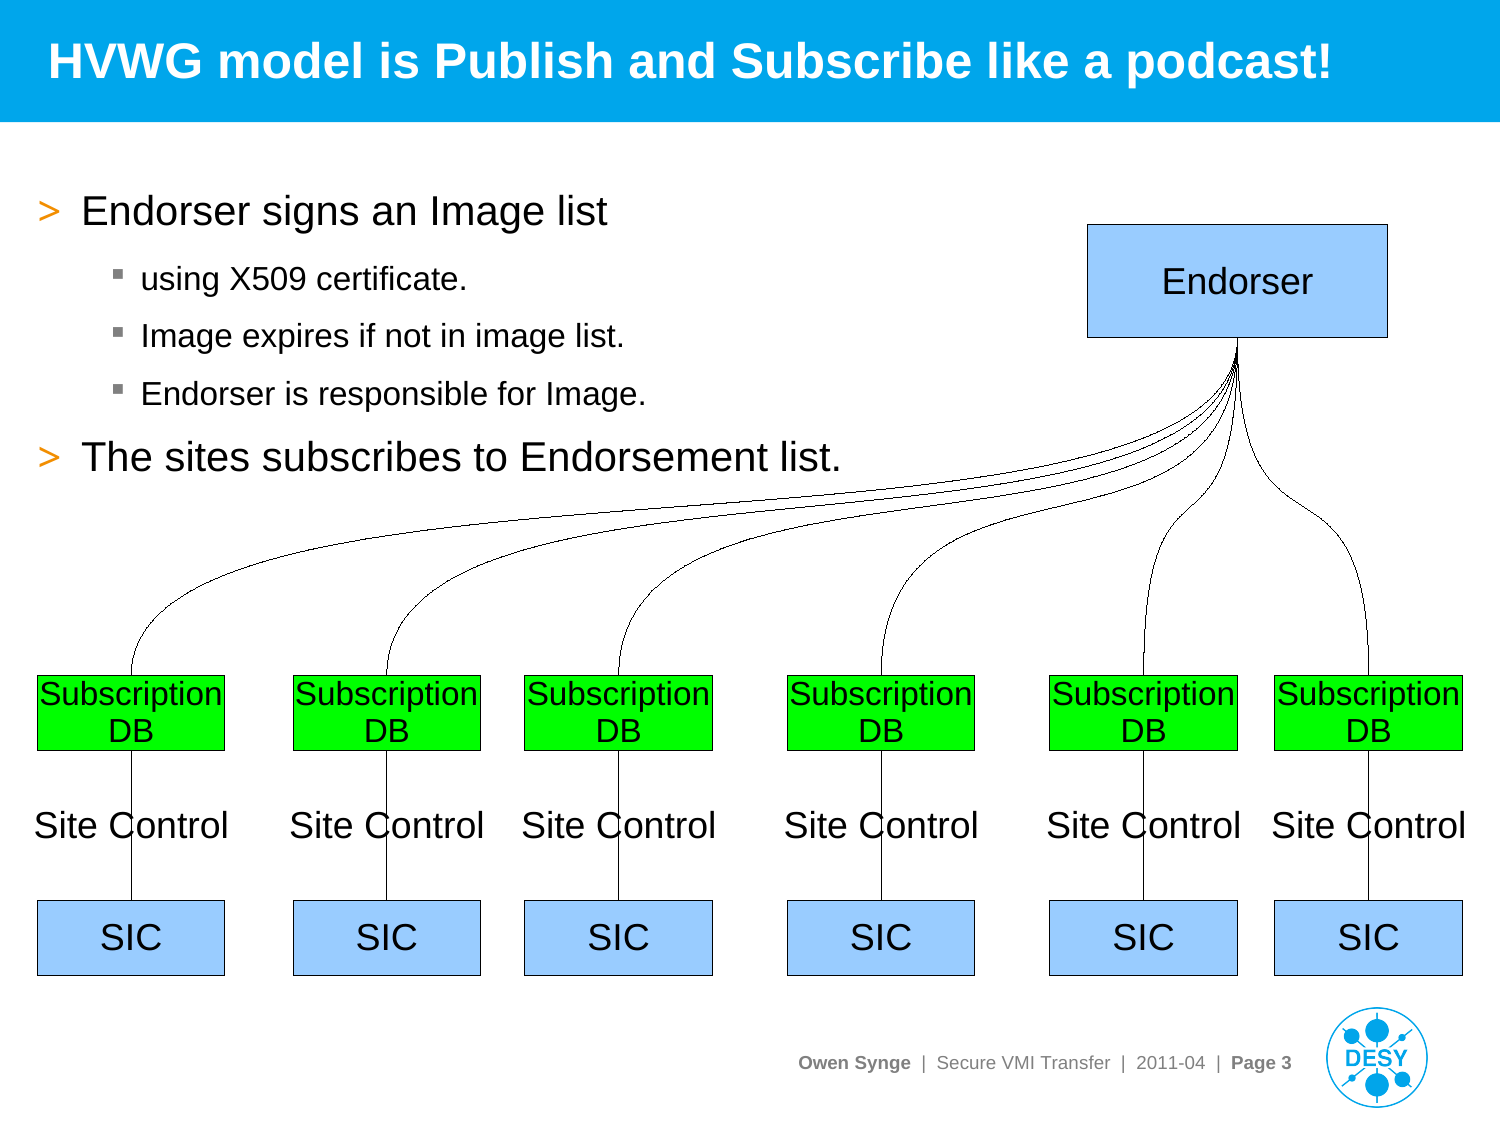

# HVWG model is Publish and Subscribe like a podcast!
Endorser signs an Image list
using X509 certificate.
Image expires if not in image list.
Endorser is responsible for Image.
The sites subscribes to Endorsement list.
Endorser
Subscription
DB
Subscription
DB
Subscription
DB
Subscription
DB
Subscription
DB
Subscription
DB
SIC
SIC
SIC
SIC
SIC
SIC